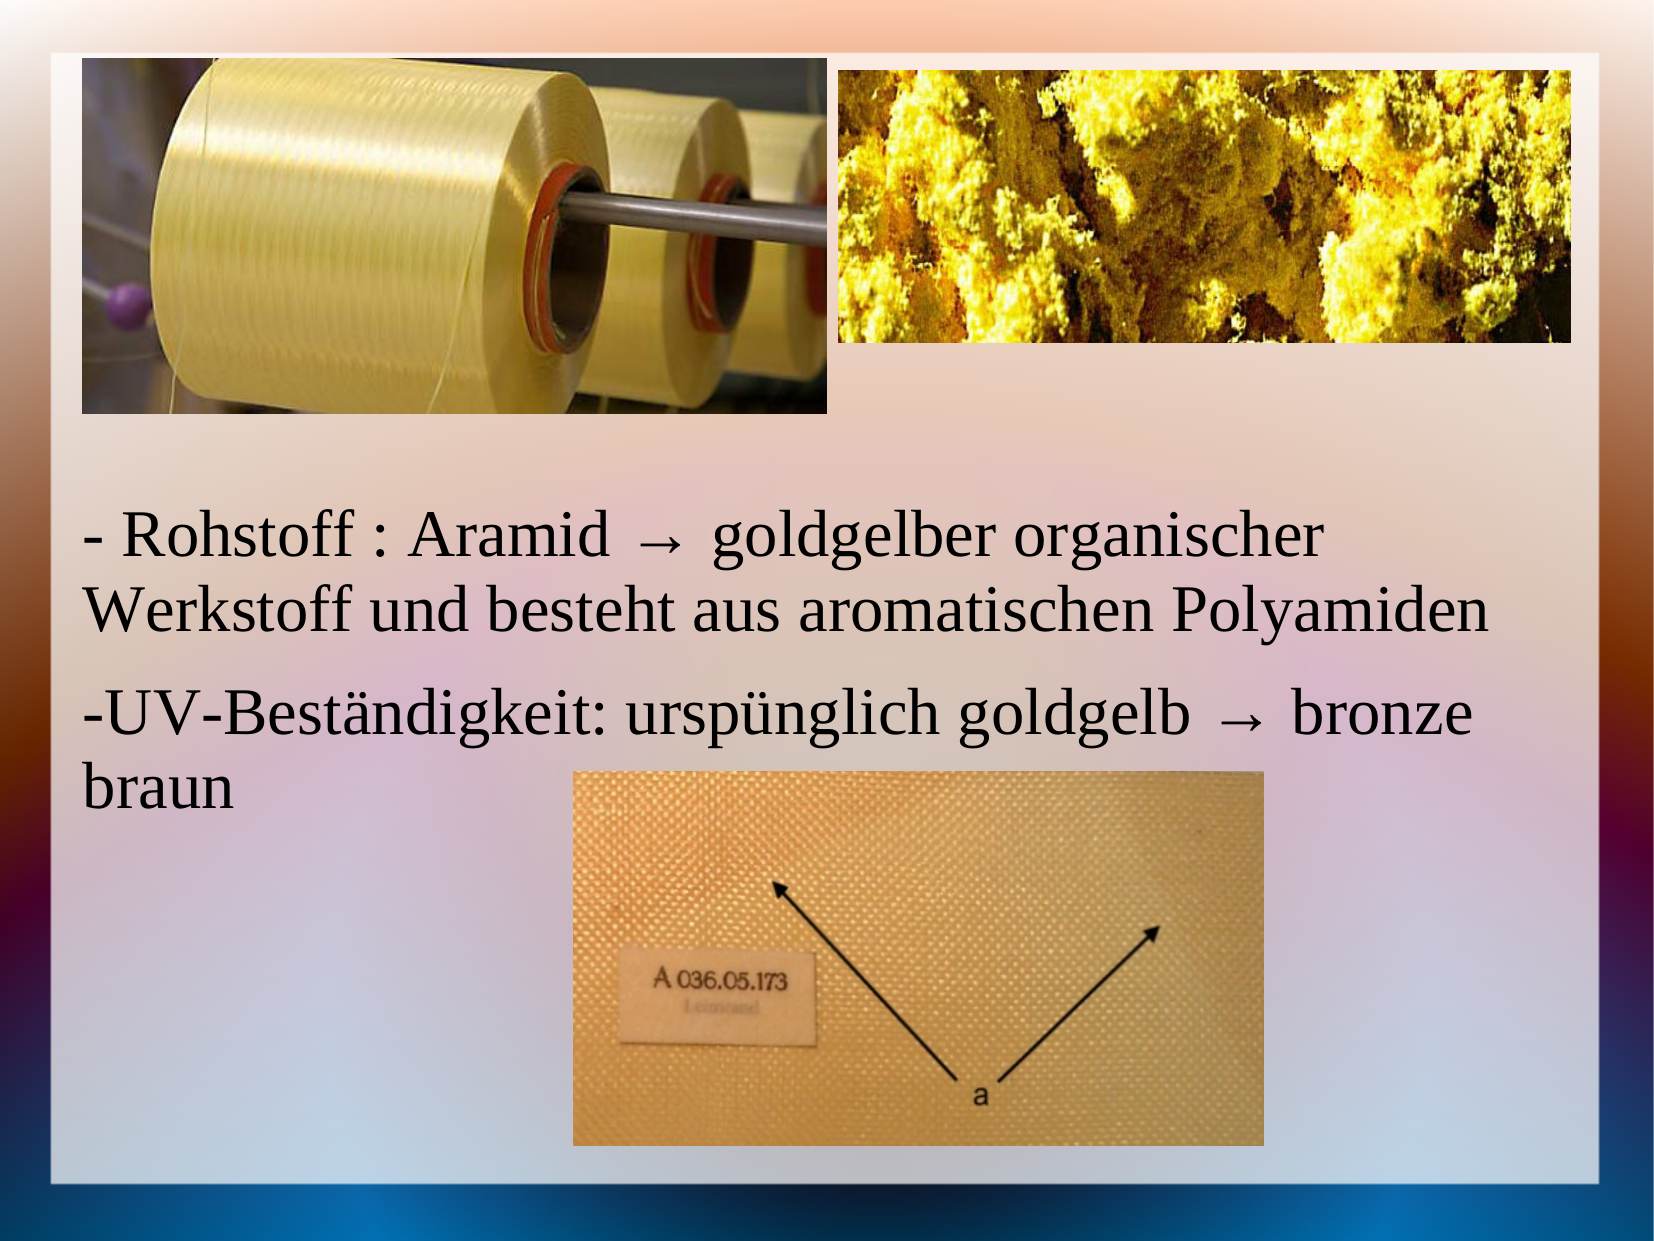

# - Rohstoff : Aramid → goldgelber organischer Werkstoff und besteht aus aromatischen Polyamiden
-UV-Beständigkeit: urspünglich goldgelb → bronze braun